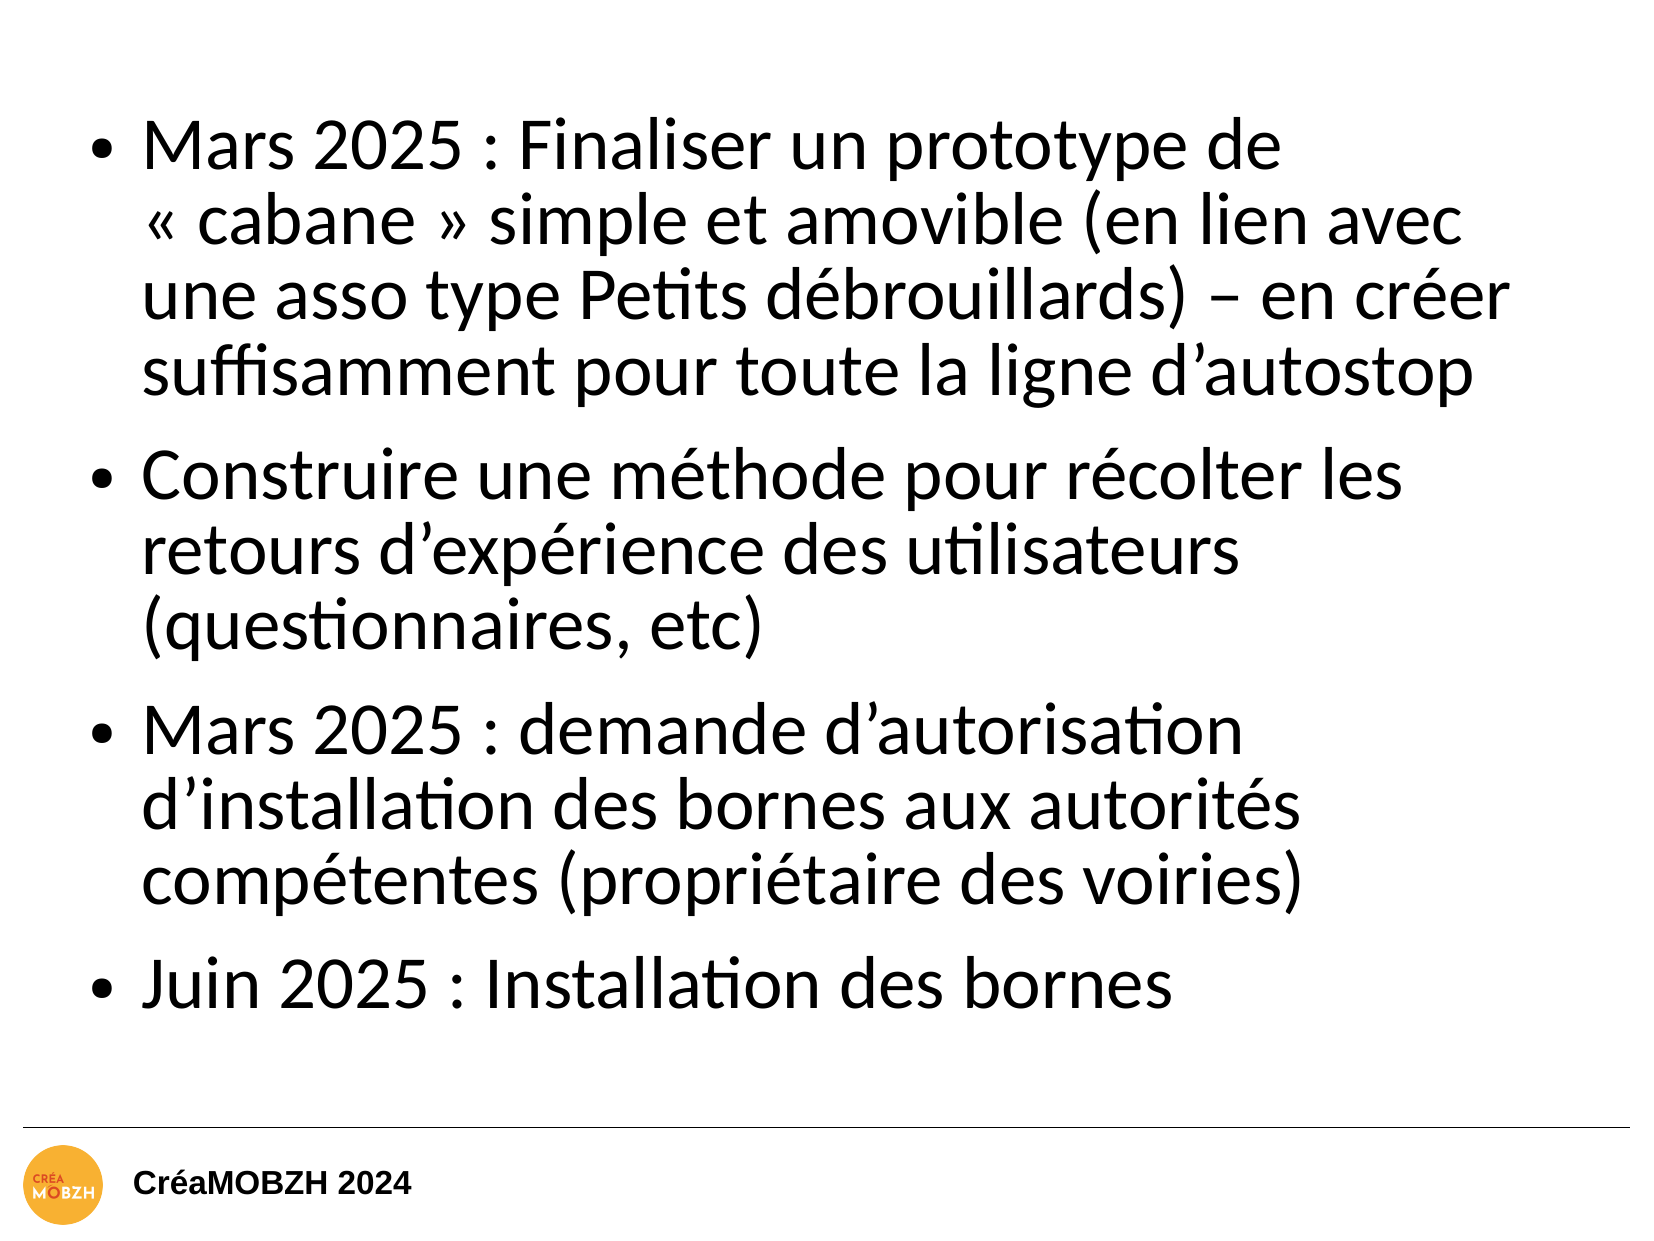

# Mars 2025 : Finaliser un prototype de « cabane » simple et amovible (en lien avec une asso type Petits débrouillards) – en créer suffisamment pour toute la ligne d’autostop
Construire une méthode pour récolter les retours d’expérience des utilisateurs (questionnaires, etc)
Mars 2025 : demande d’autorisation d’installation des bornes aux autorités compétentes (propriétaire des voiries)
Juin 2025 : Installation des bornes
CréaMOBZH 2024